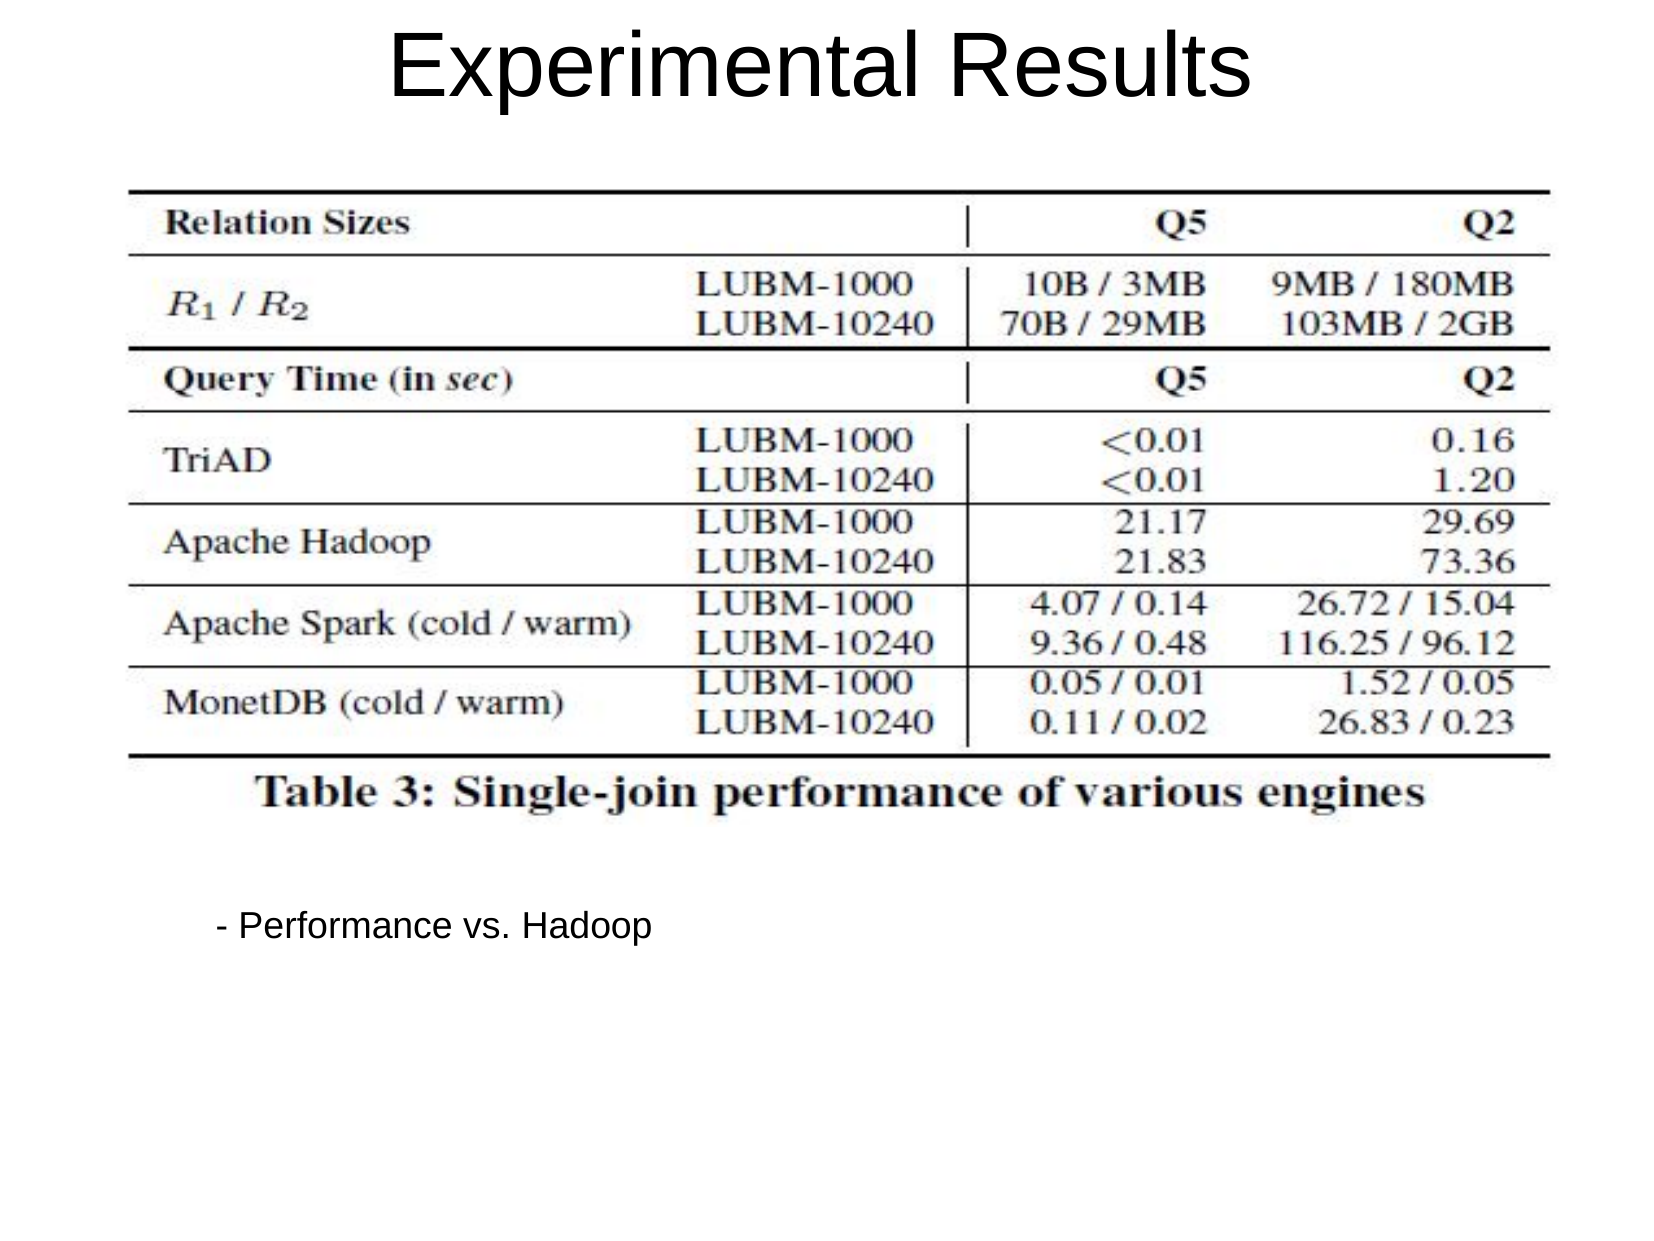

# Experimental Results
- Performance vs. Hadoop